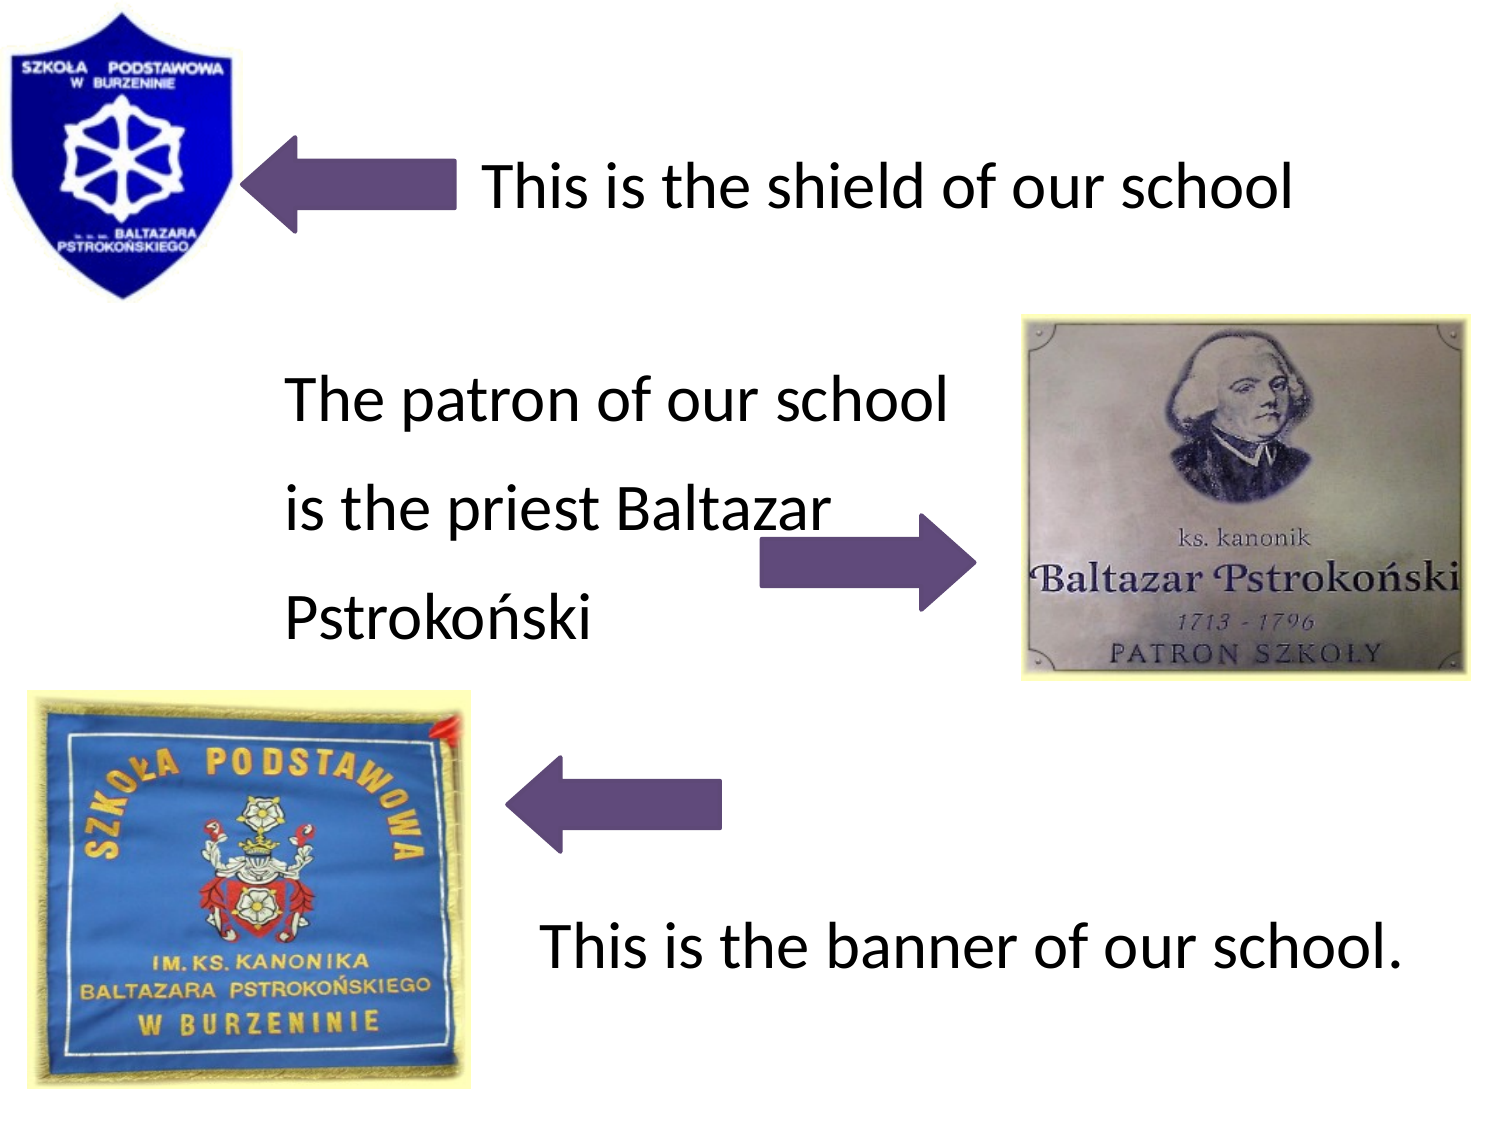

This is the shield of our school
# The patron of our school
is the priest Baltazar
Pstrokoński
 This is the banner of our school.